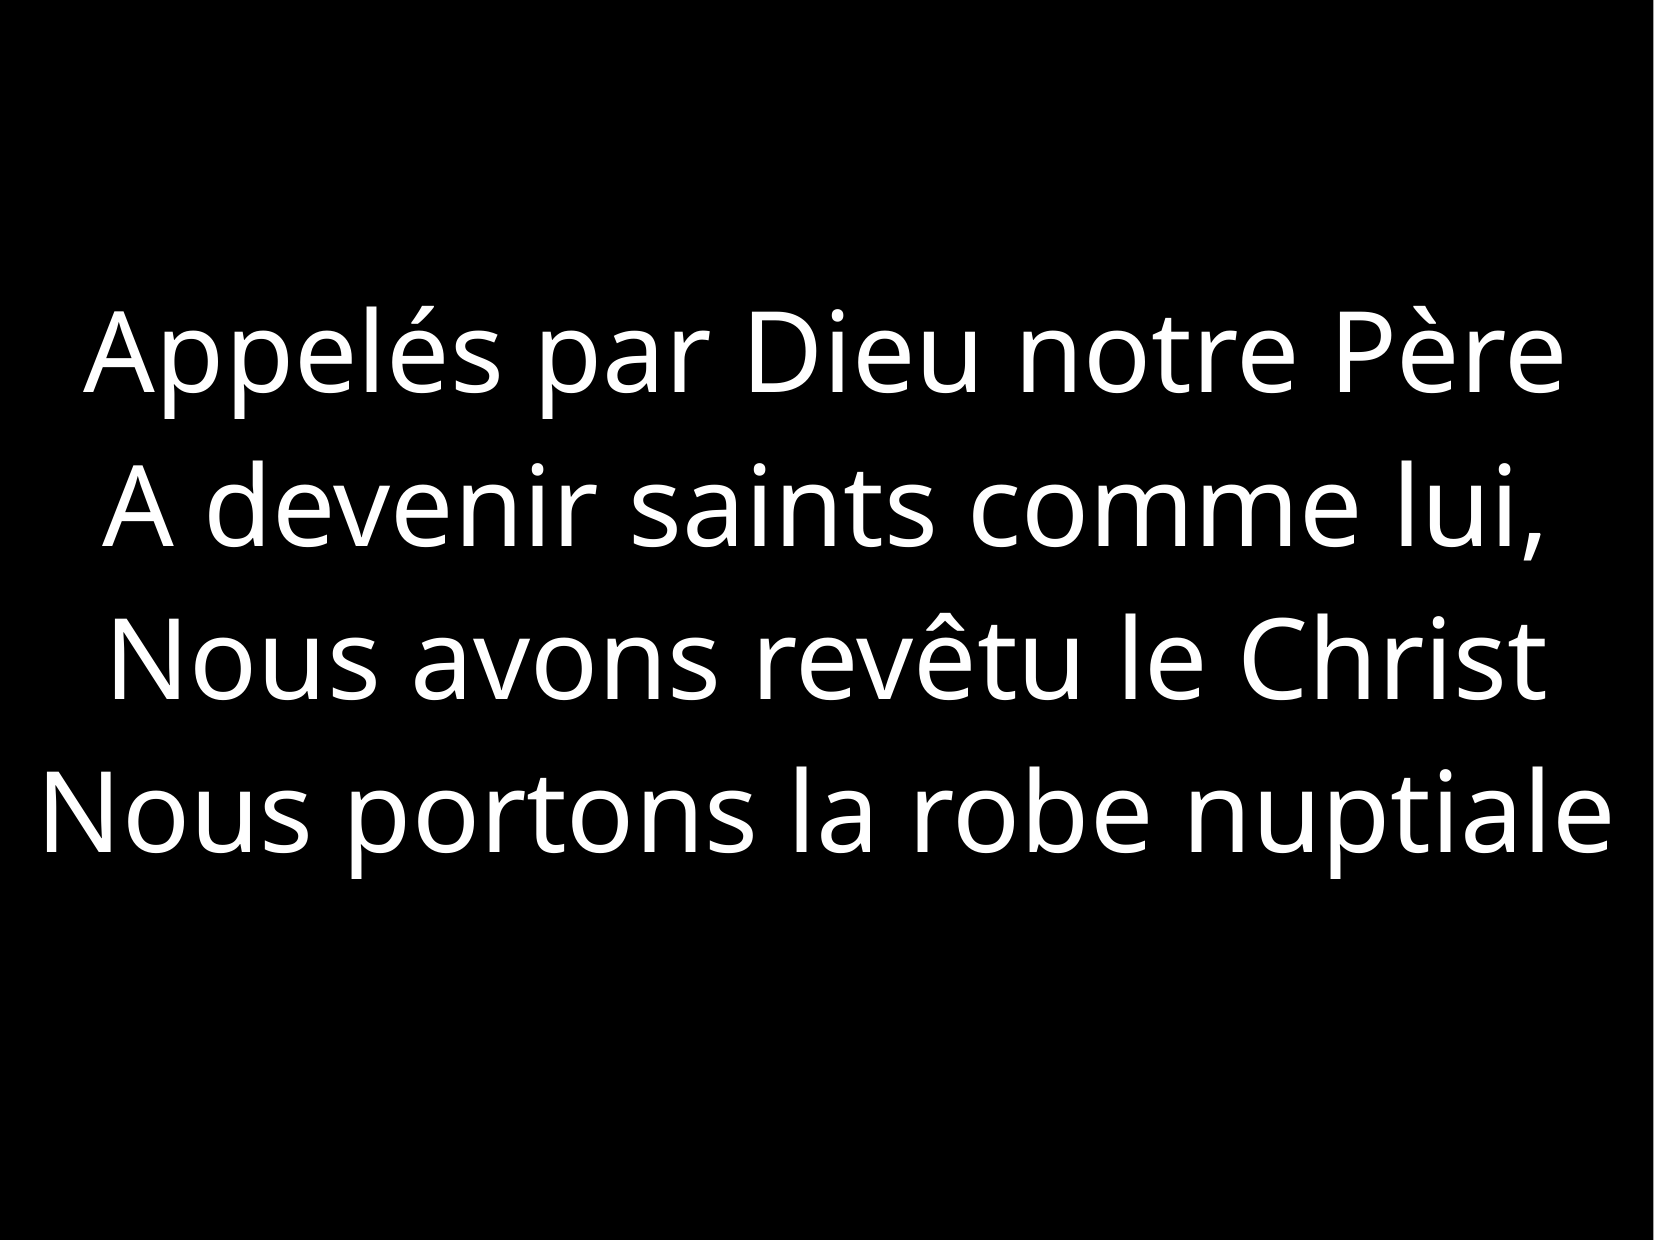

# Appelés par Dieu notre Père
A devenir saints comme lui,
Nous avons revêtu le Christ
Nous portons la robe nuptiale